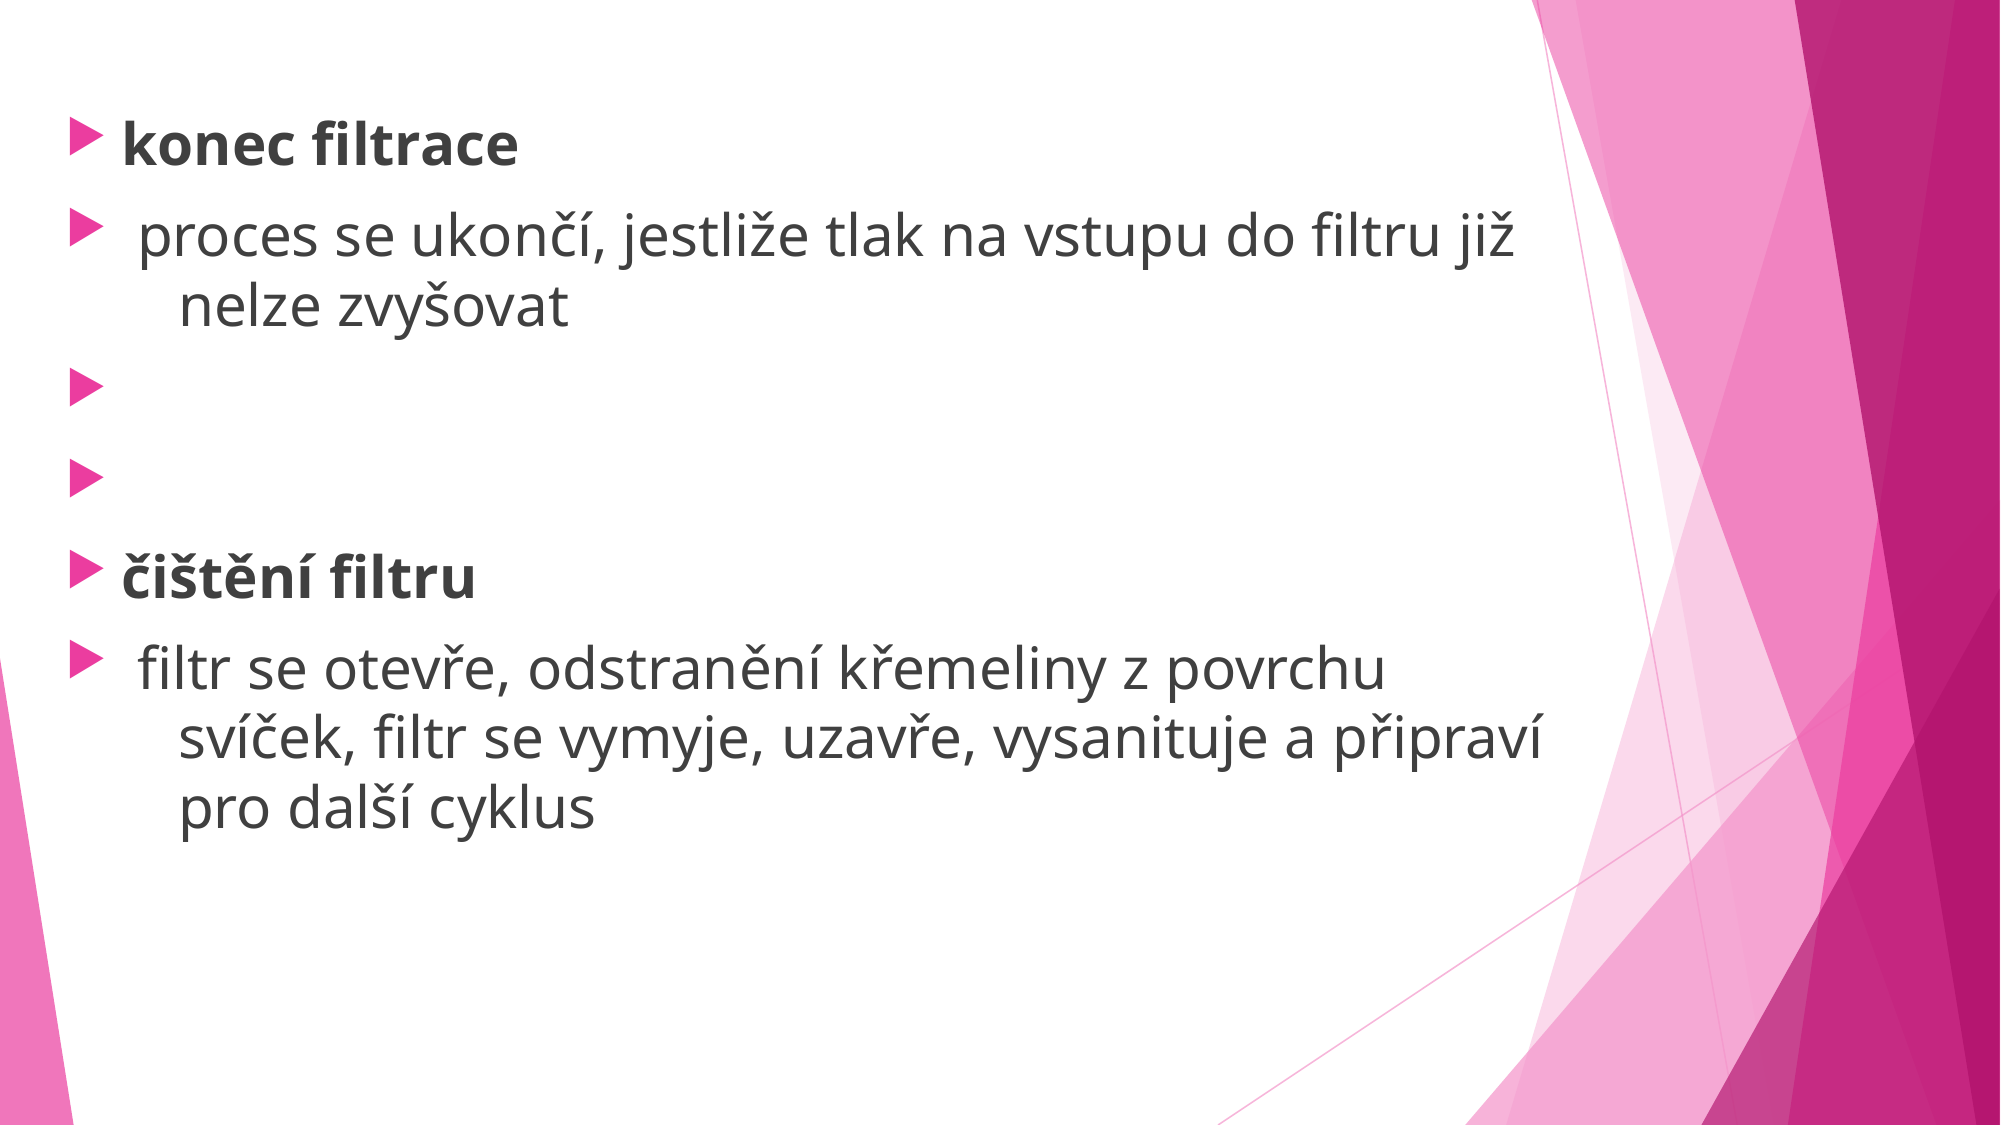

konec filtrace
 proces se ukončí, jestliže tlak na vstupu do filtru již nelze zvyšovat
čištění filtru
 filtr se otevře, odstranění křemeliny z povrchu svíček, filtr se vymyje, uzavře, vysanituje a připraví pro další cyklus
#